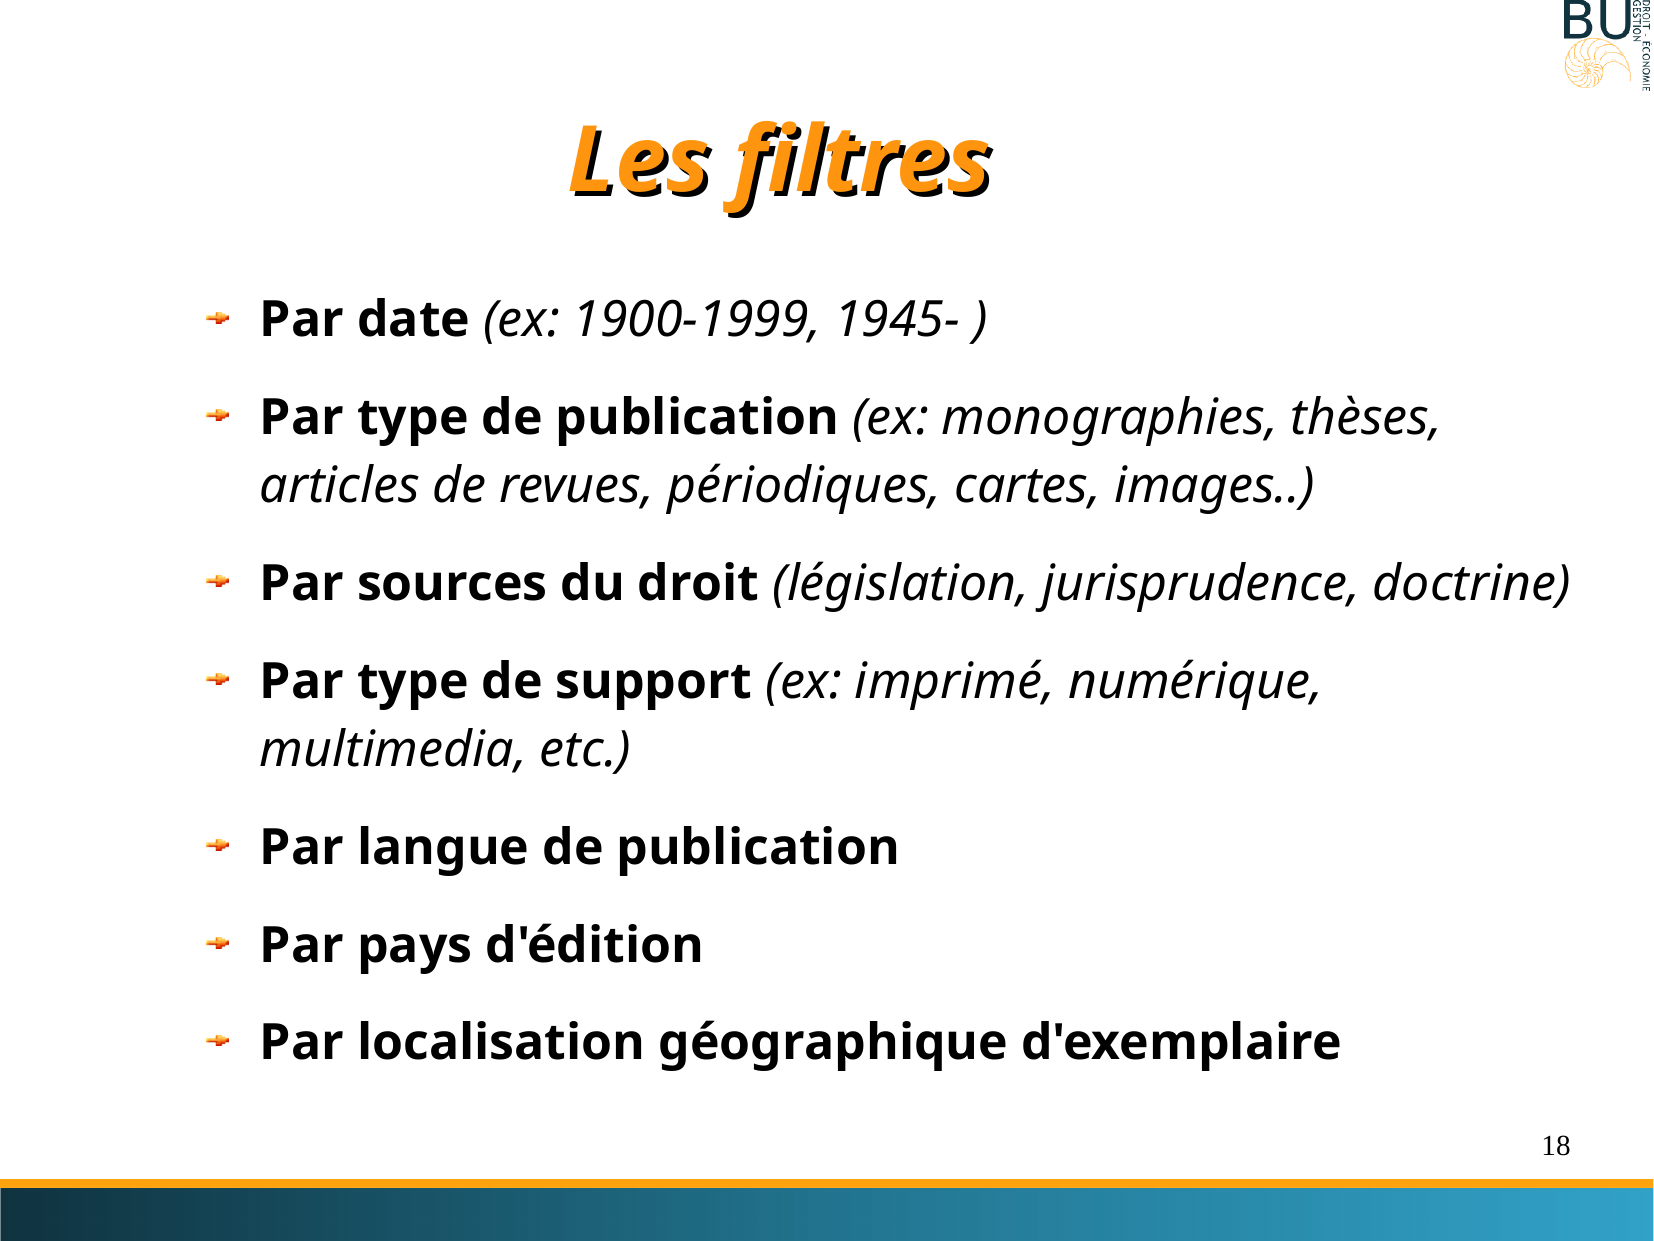

# Les filtres
Par date (ex: 1900-1999, 1945- )
Par type de publication (ex: monographies, thèses, articles de revues, périodiques, cartes, images..)
Par sources du droit (législation, jurisprudence, doctrine)
Par type de support (ex: imprimé, numérique, multimedia, etc.)
Par langue de publication
Par pays d'édition
Par localisation géographique d'exemplaire
18